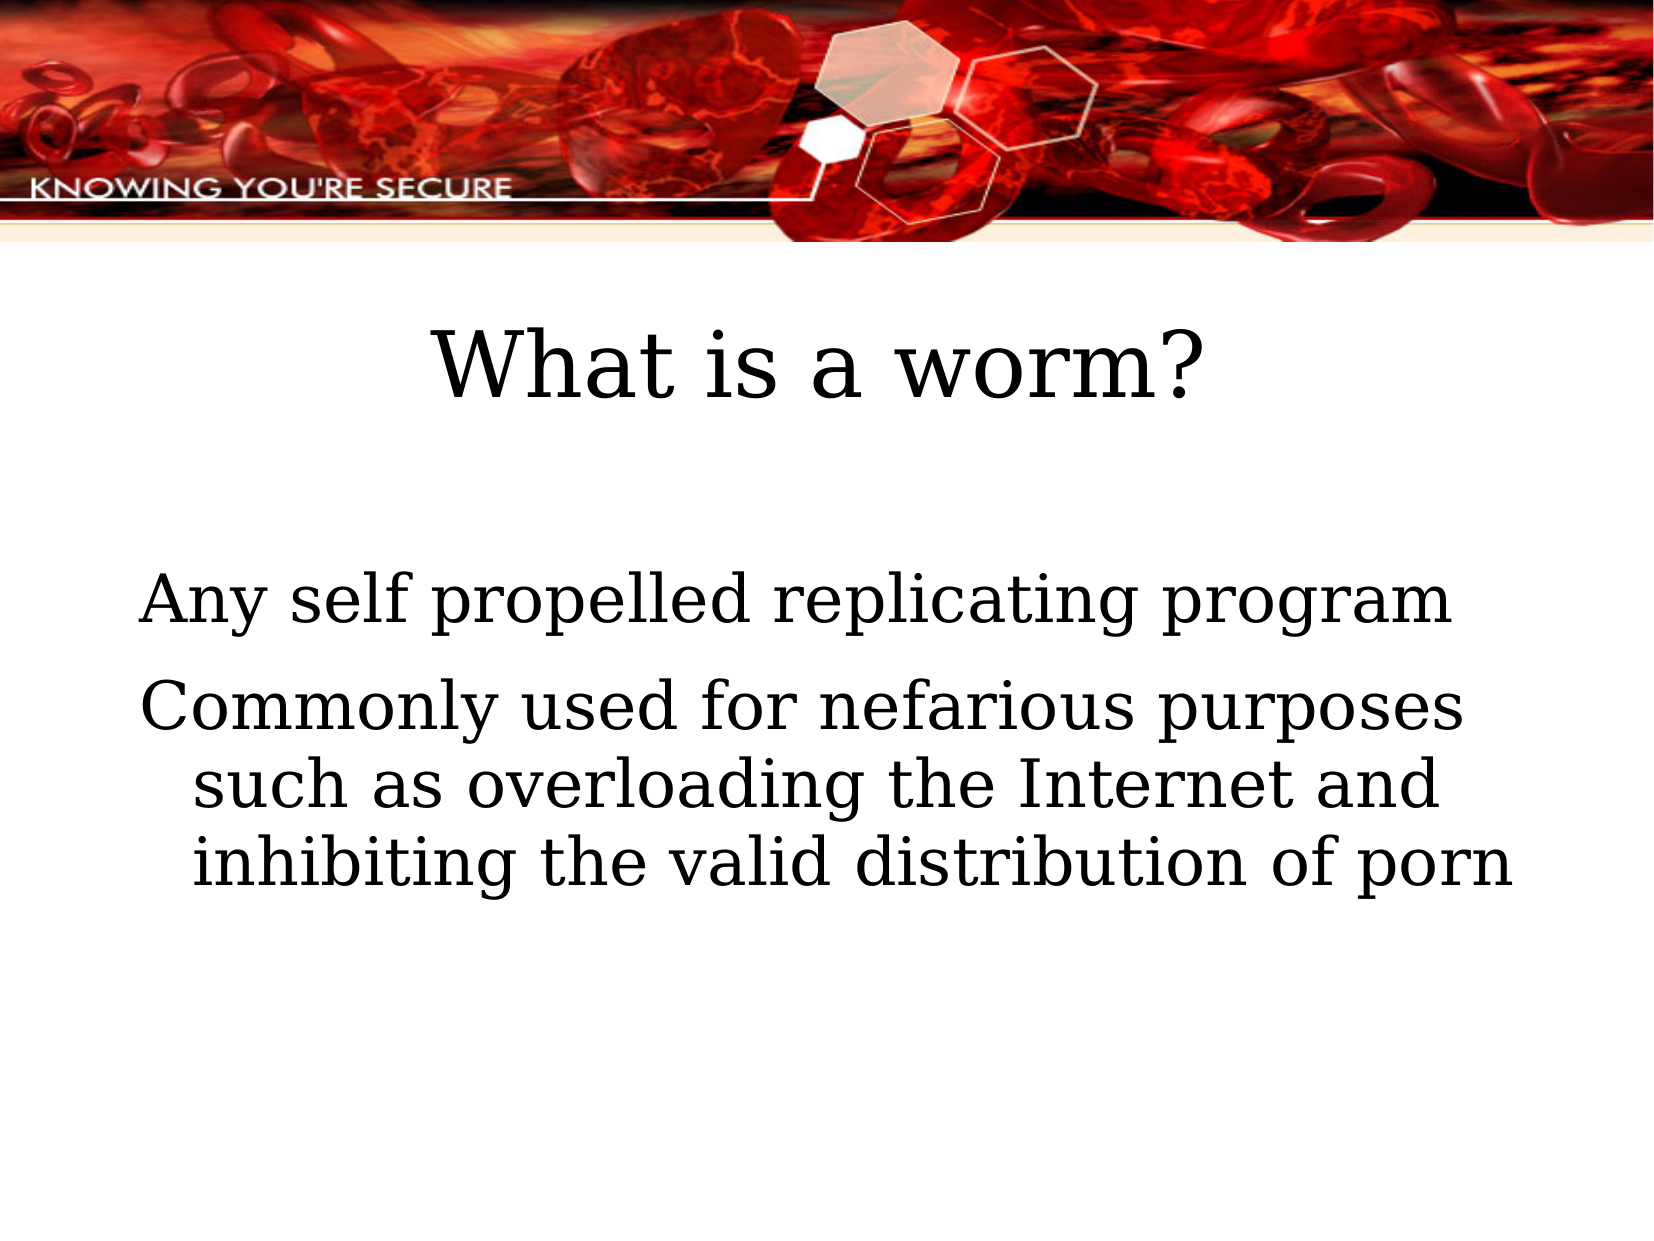

# What is a worm?
Any self propelled replicating program
Commonly used for nefarious purposes such as overloading the Internet and inhibiting the valid distribution of porn